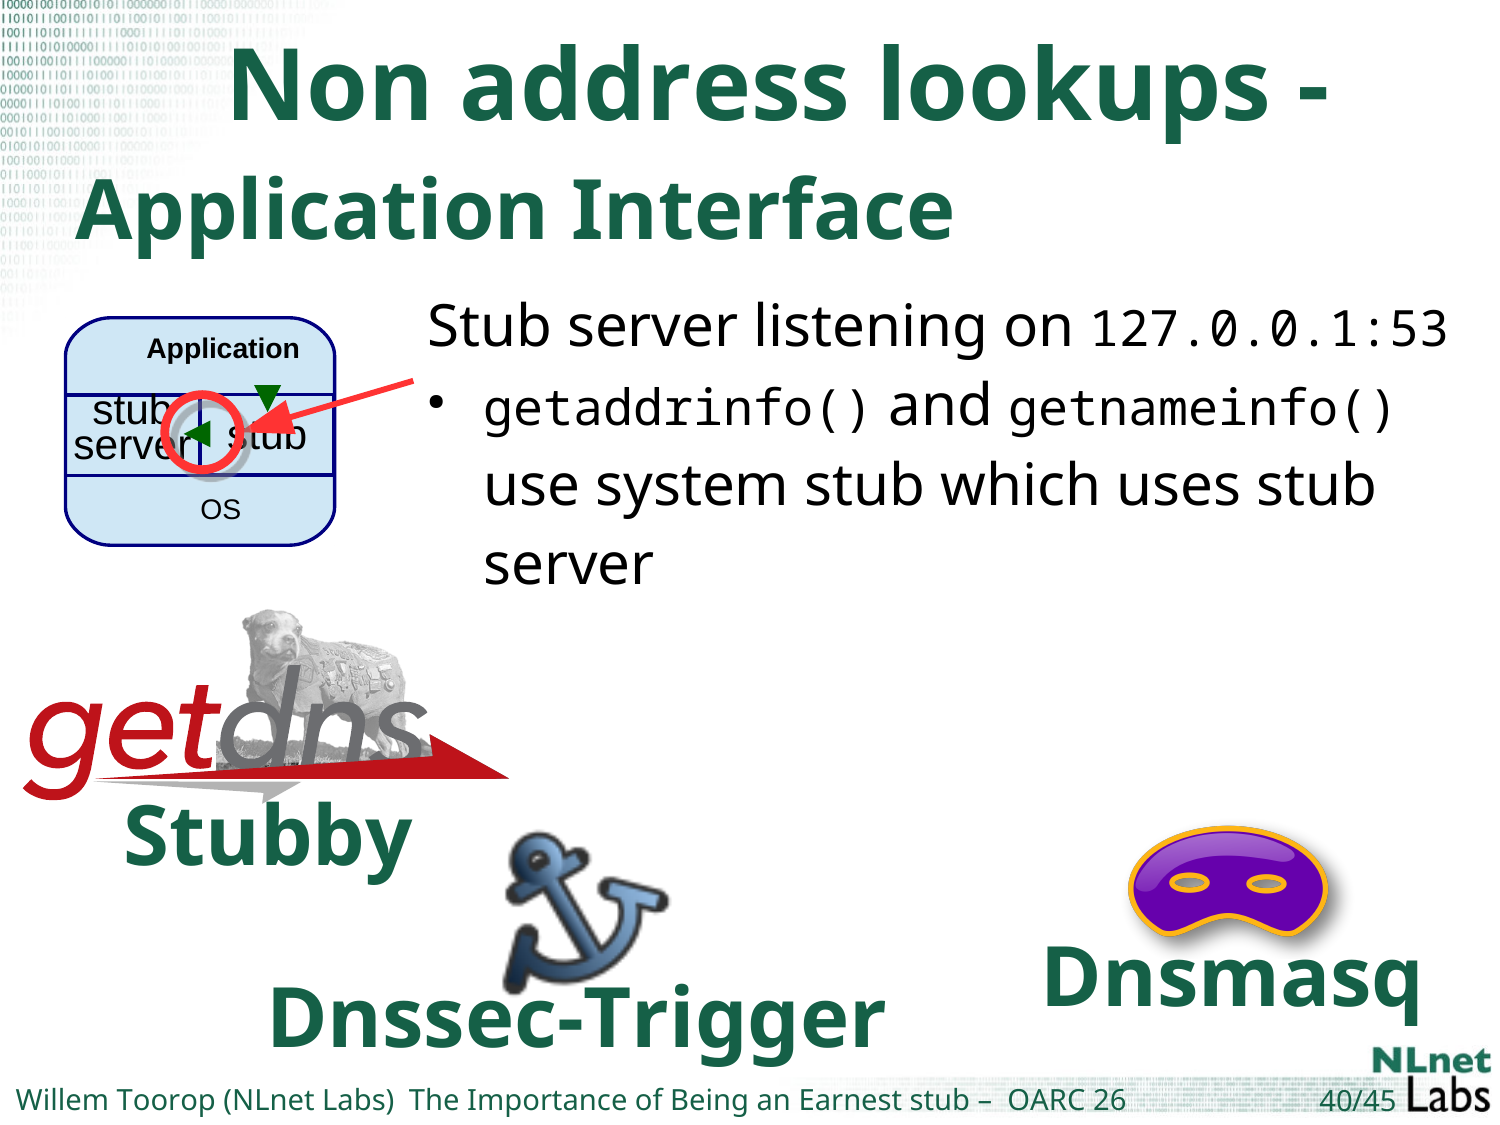

# Non address lookups - Application Interface
Stub server listening on 127.0.0.1:53
getaddrinfo() and getnameinfo()
use system stub which uses stub server
Application
stub
server
stub
OS
Stubby
Dnsmasq
Dnssec-Trigger